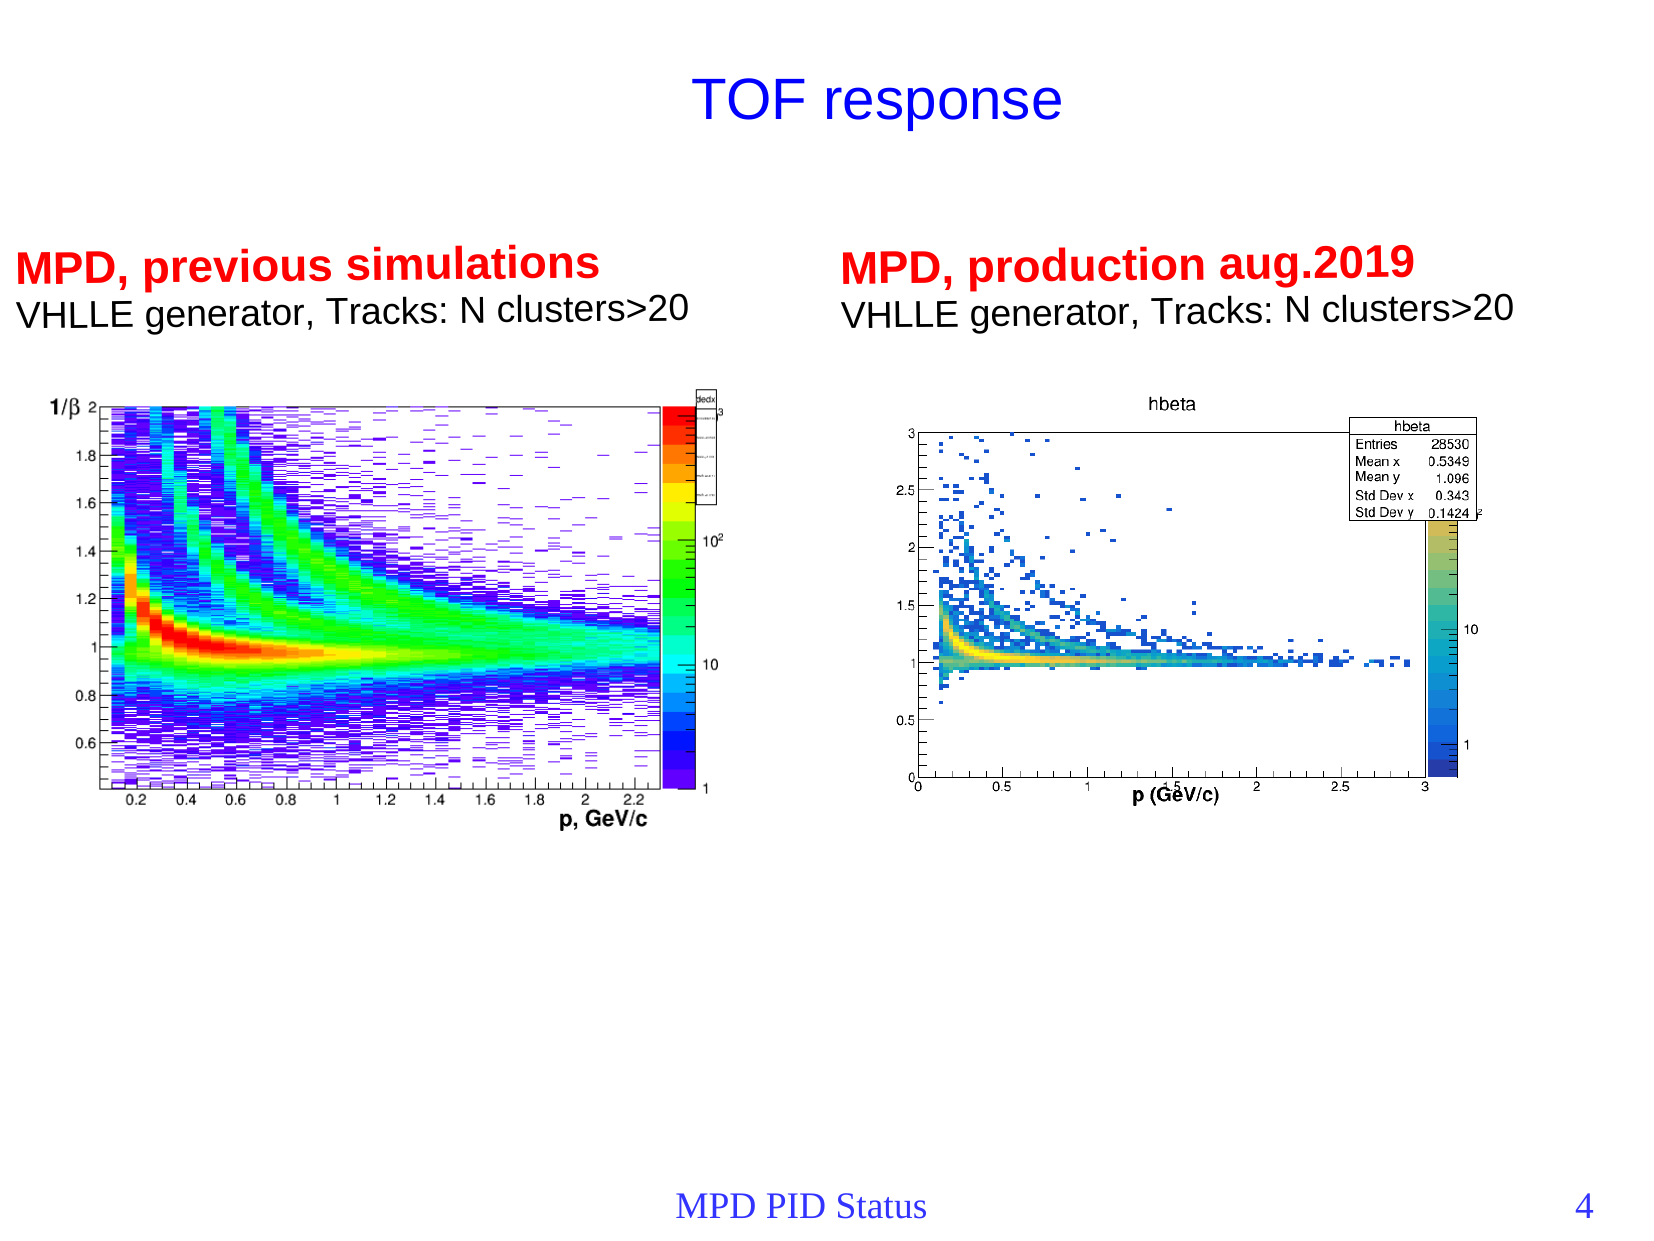

TOF response
MPD, production aug.2019
VHLLE generator, Tracks: N clusters>20
MPD, previous simulations
VHLLE generator, Tracks: N clusters>20
4